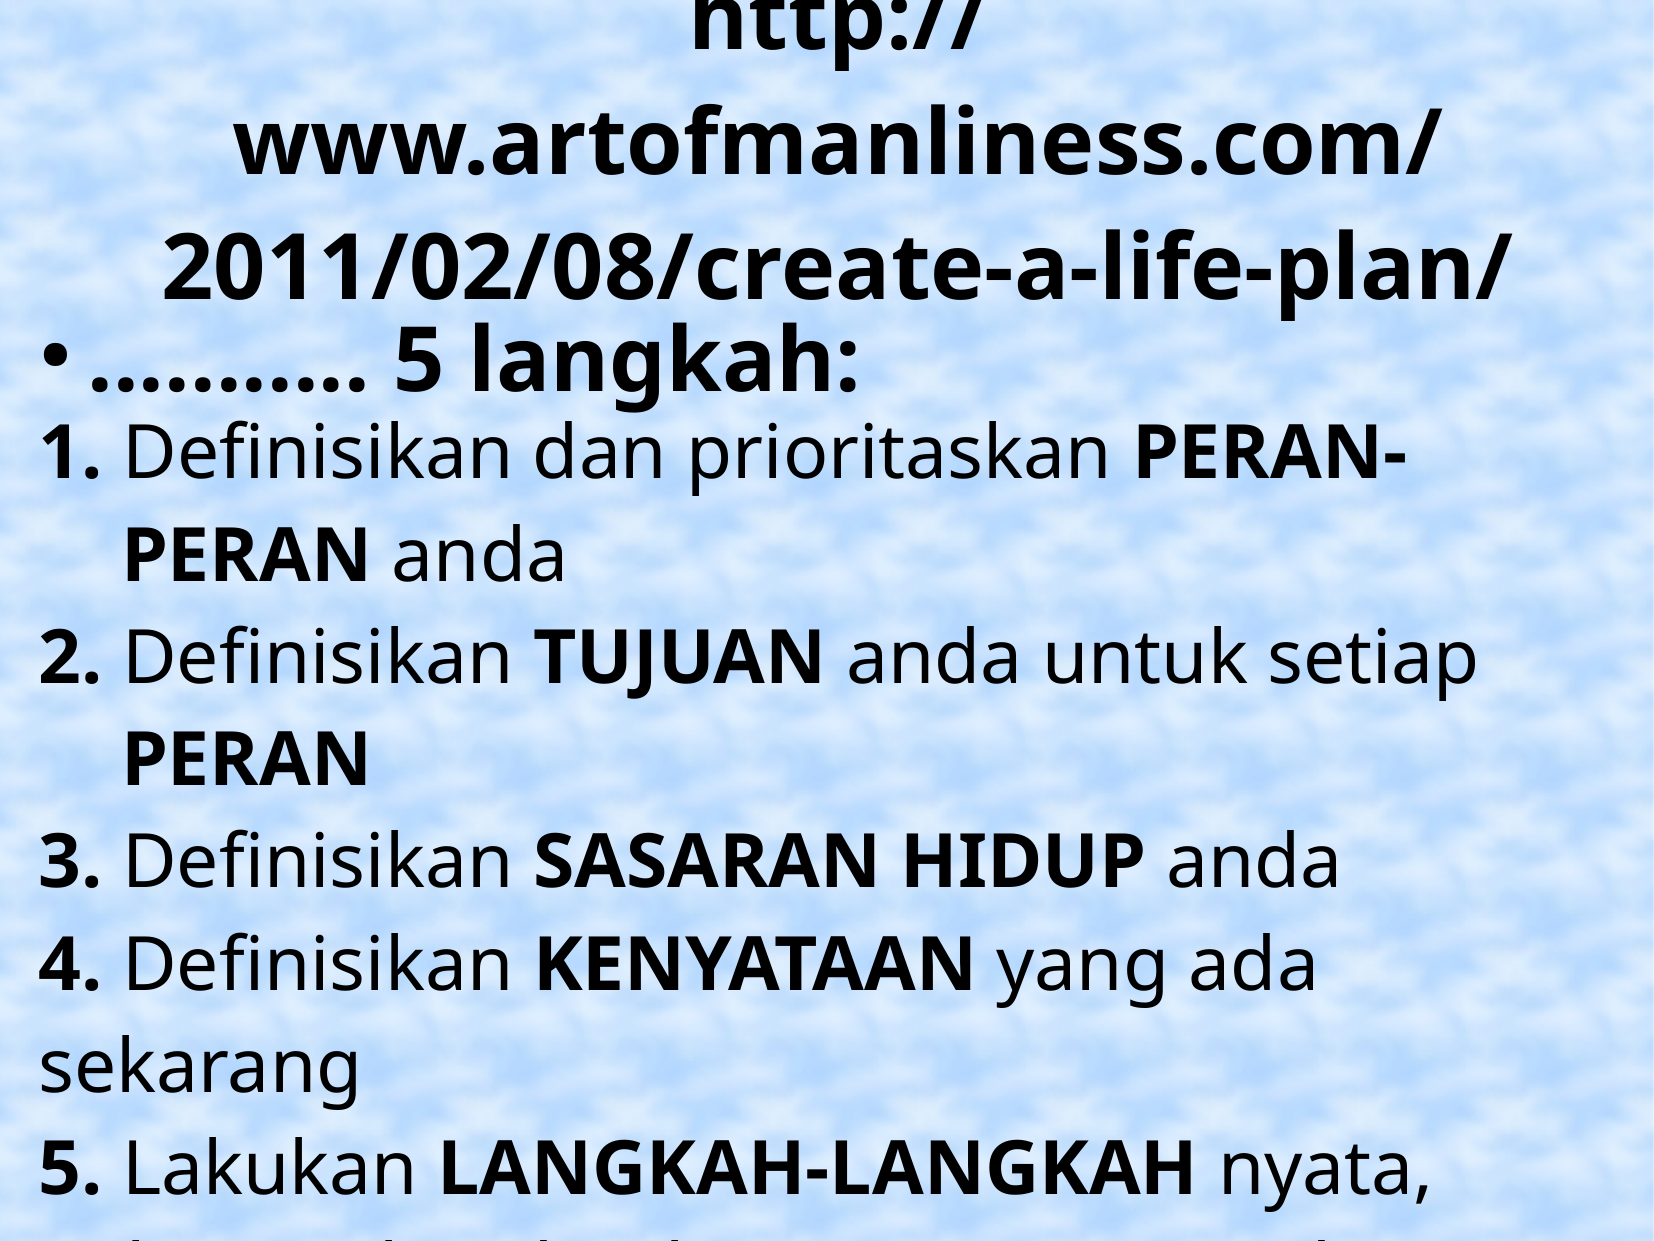

# http://www.artofmanliness.com/2011/02/08/create-a-life-plan/
........... 5 langkah:
1. Definisikan dan prioritaskan PERAN-PERAN anda
2. Definisikan TUJUAN anda untuk setiap PERAN
3. Definisikan SASARAN HIDUP anda
4. Definisikan KENYATAAN yang ada sekarang
5. Lakukan LANGKAH-LANGKAH nyata, berangkat dari kenyataan yang ada menuju tujuan dan sasaran hidup